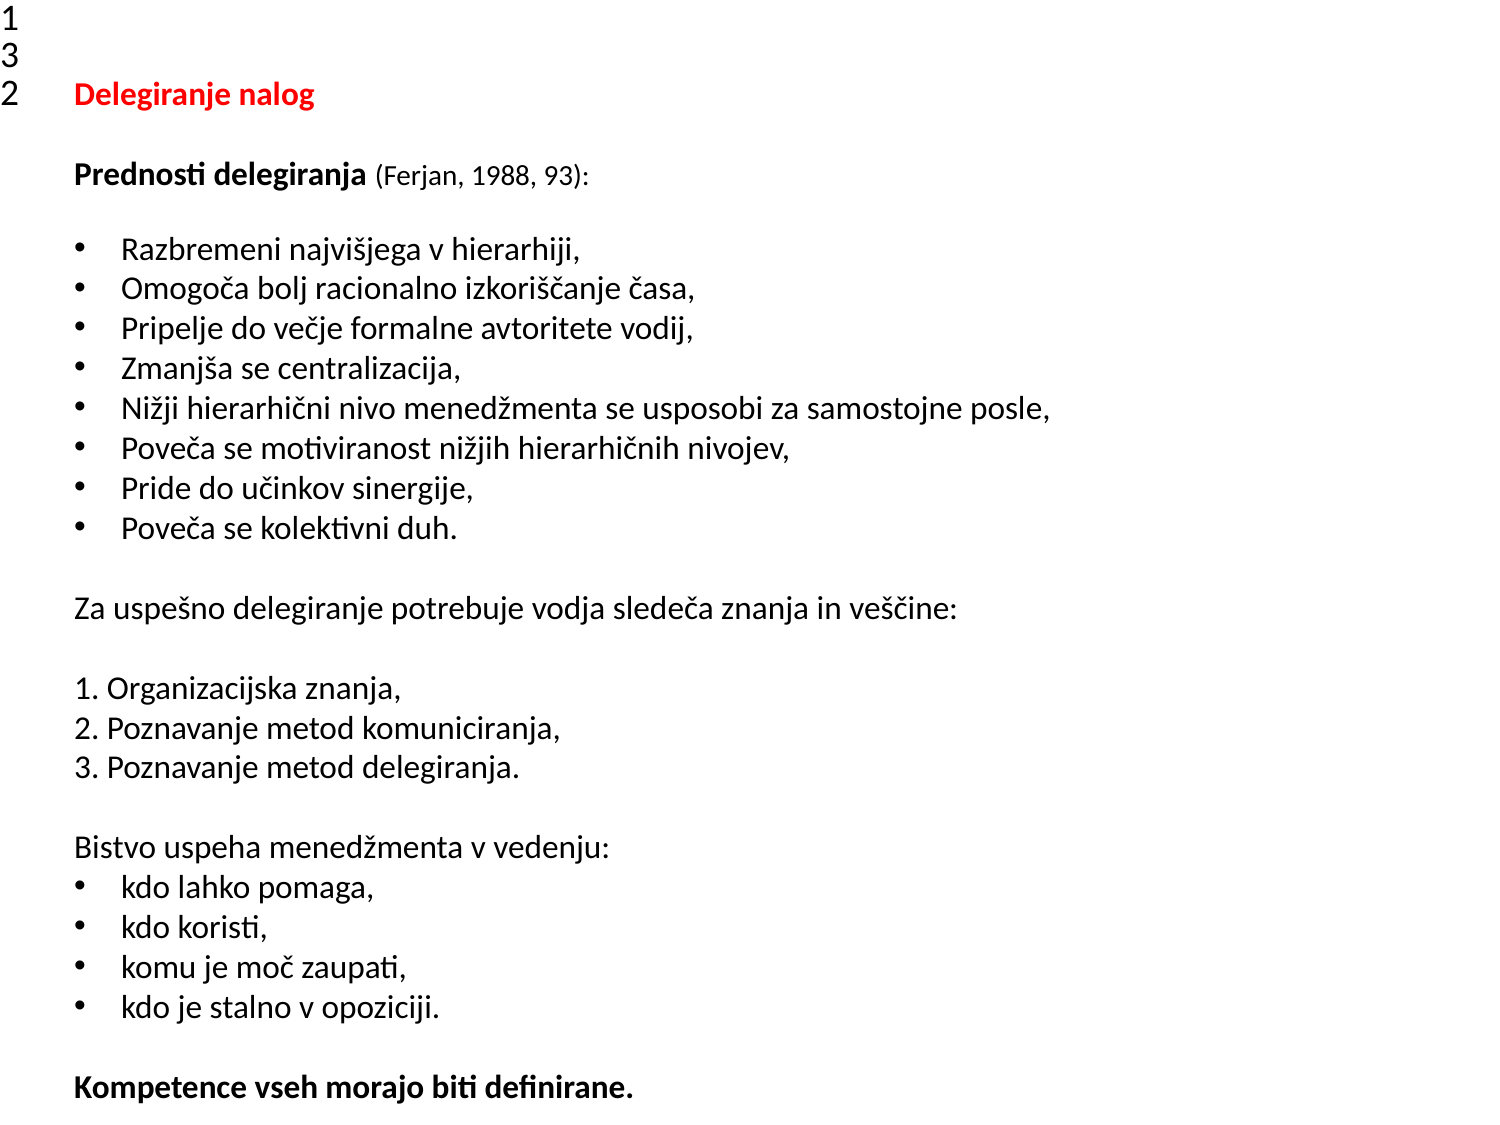

Delegiranje nalog
Prednosti delegiranja (Ferjan, 1988, 93):
Razbremeni najvišjega v hierarhiji,
Omogoča bolj racionalno izkoriščanje časa,
Pripelje do večje formalne avtoritete vodij,
Zmanjša se centralizacija,
Nižji hierarhični nivo menedžmenta se usposobi za samostojne posle,
Poveča se motiviranost nižjih hierarhičnih nivojev,
Pride do učinkov sinergije,
Poveča se kolektivni duh.
Za uspešno delegiranje potrebuje vodja sledeča znanja in veščine:
1. Organizacijska znanja,
2. Poznavanje metod komuniciranja,
3. Poznavanje metod delegiranja.
Bistvo uspeha menedžmenta v vedenju:
kdo lahko pomaga,
kdo koristi,
komu je moč zaupati,
kdo je stalno v opoziciji.
Kompetence vseh morajo biti definirane.